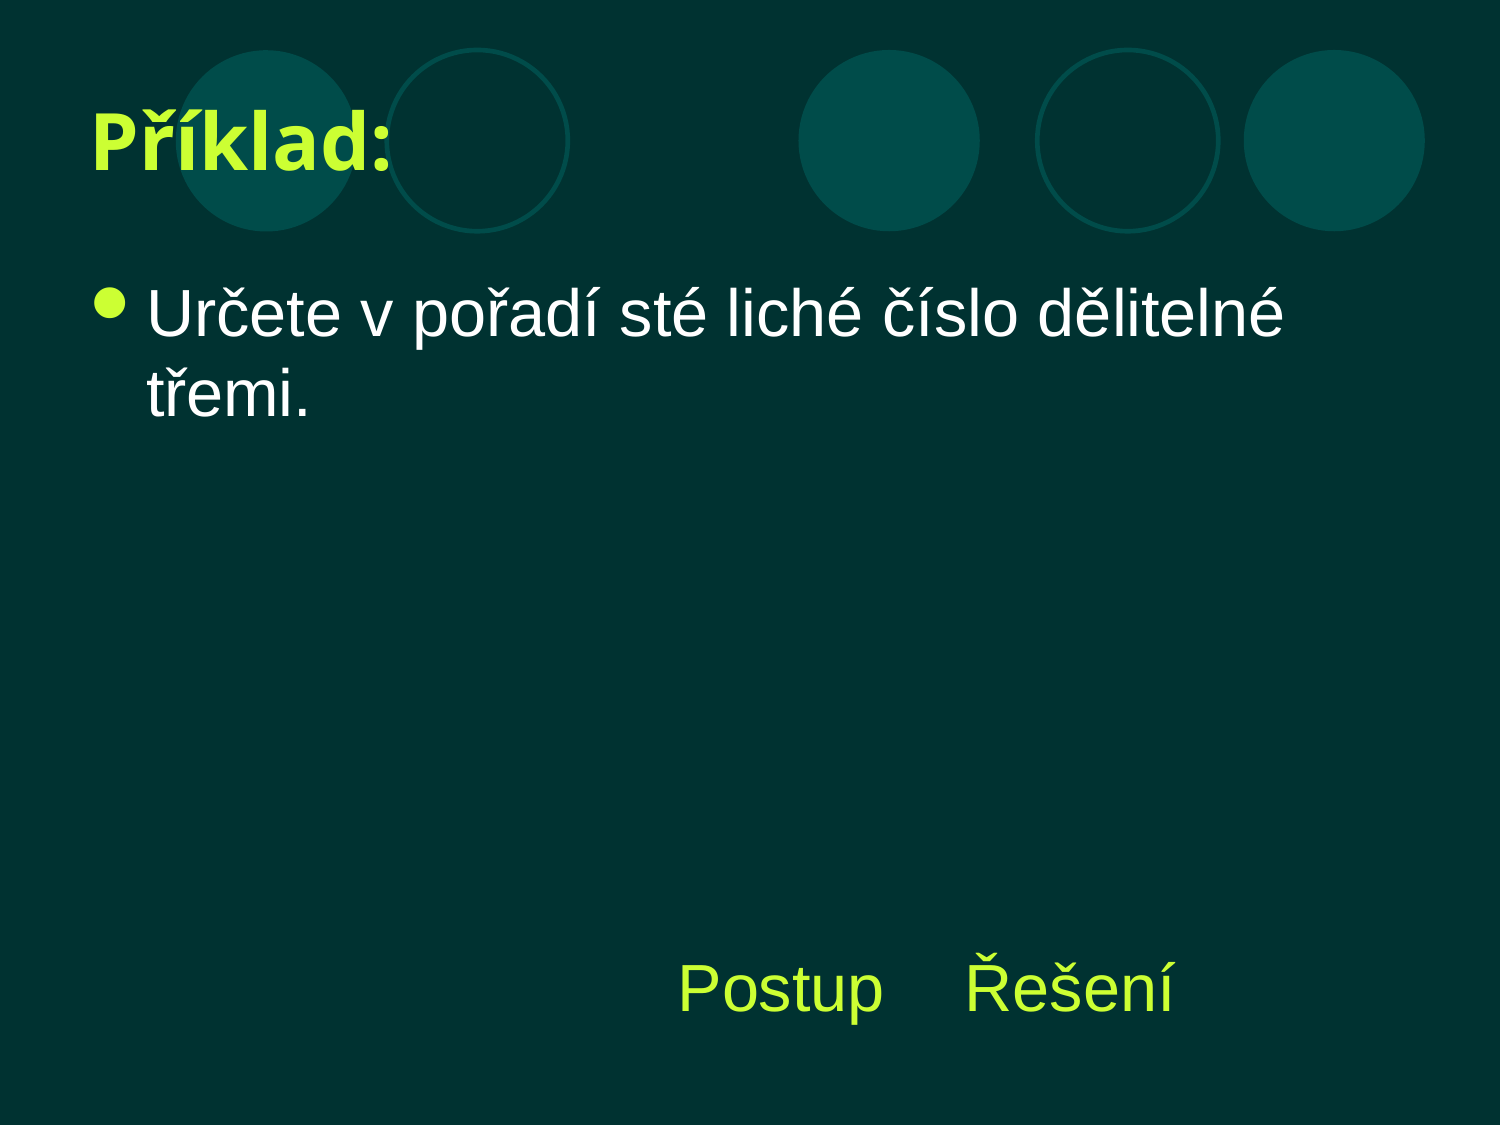

# Příklad:
Určete v pořadí sté liché číslo dělitelné třemi.
Postup
Řešení